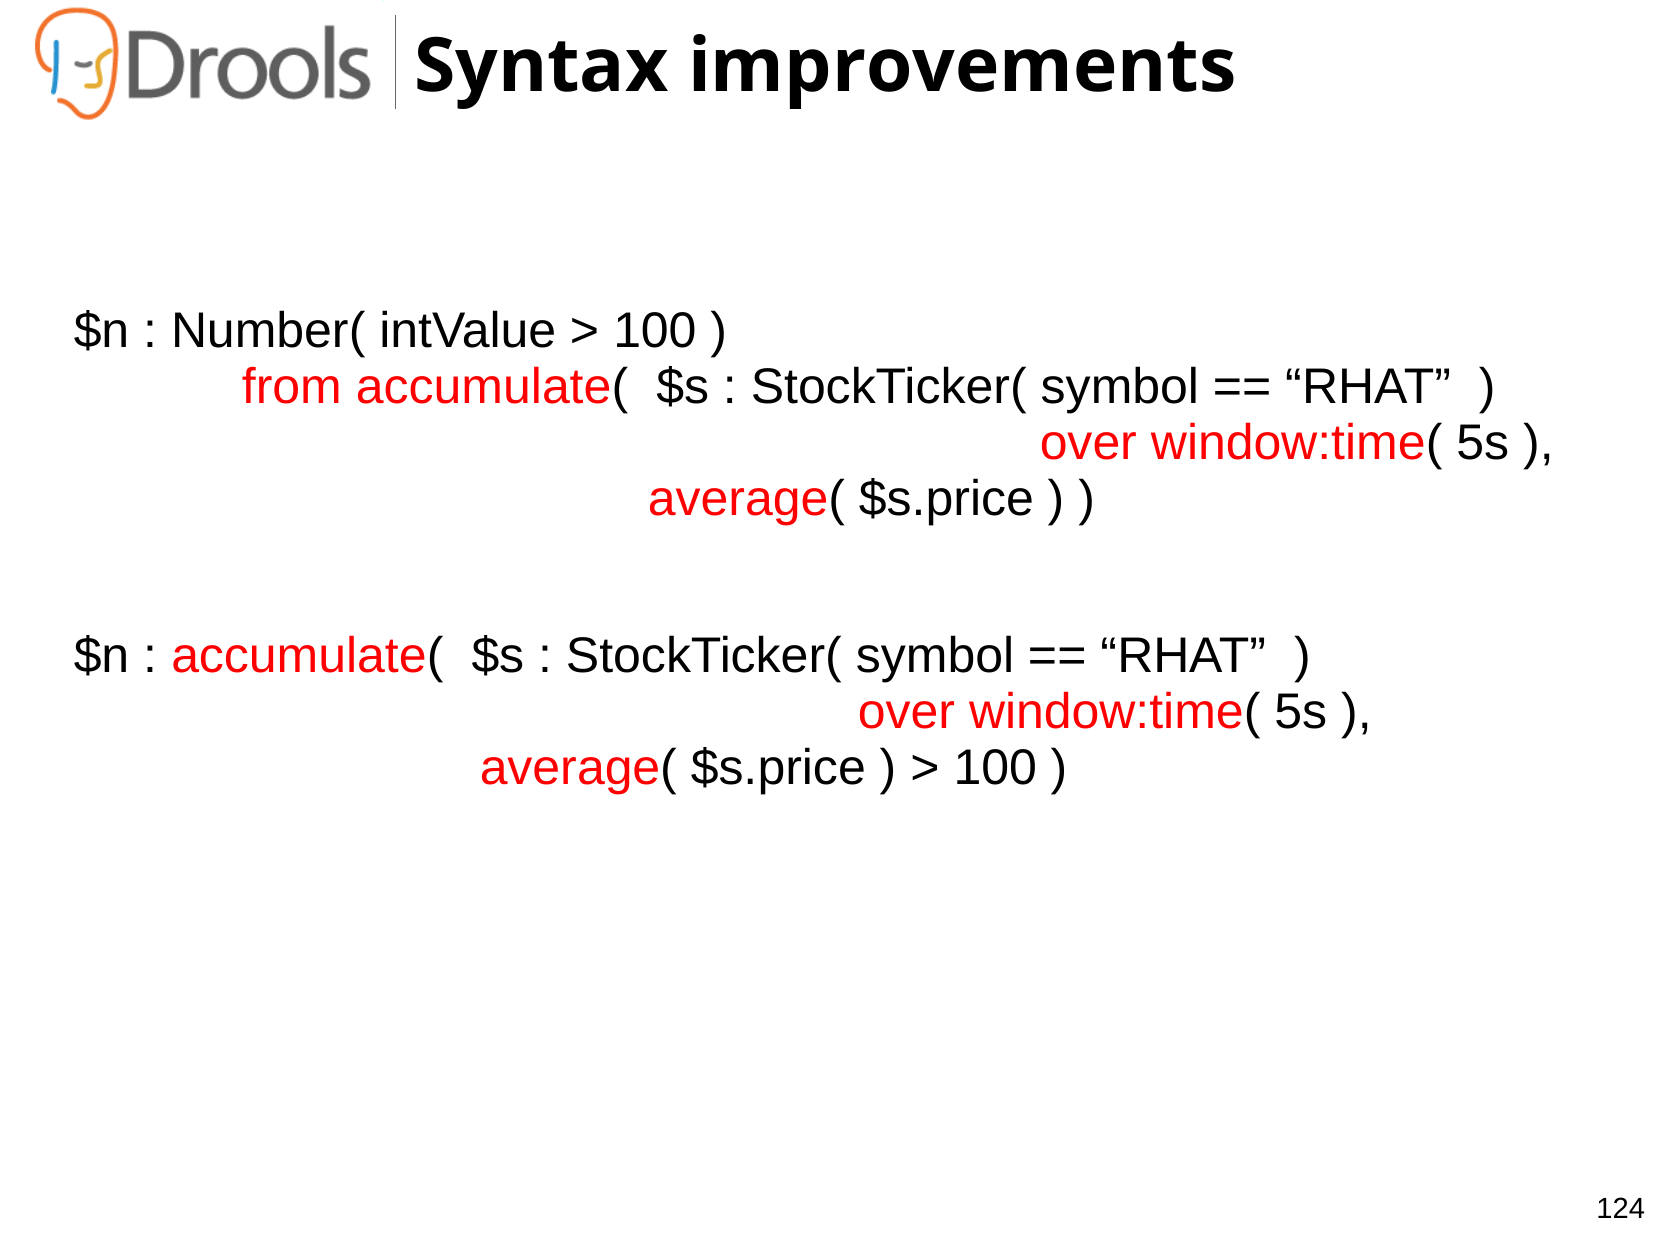

# Syntax improvements
$n : Number( intValue > 100 )
 from accumulate( $s : StockTicker( symbol == “RHAT” )
 over window:time( 5s ),
 average( $s.price ) )
$n : accumulate( $s : StockTicker( symbol == “RHAT” )
 over window:time( 5s ),
 average( $s.price ) > 100 )